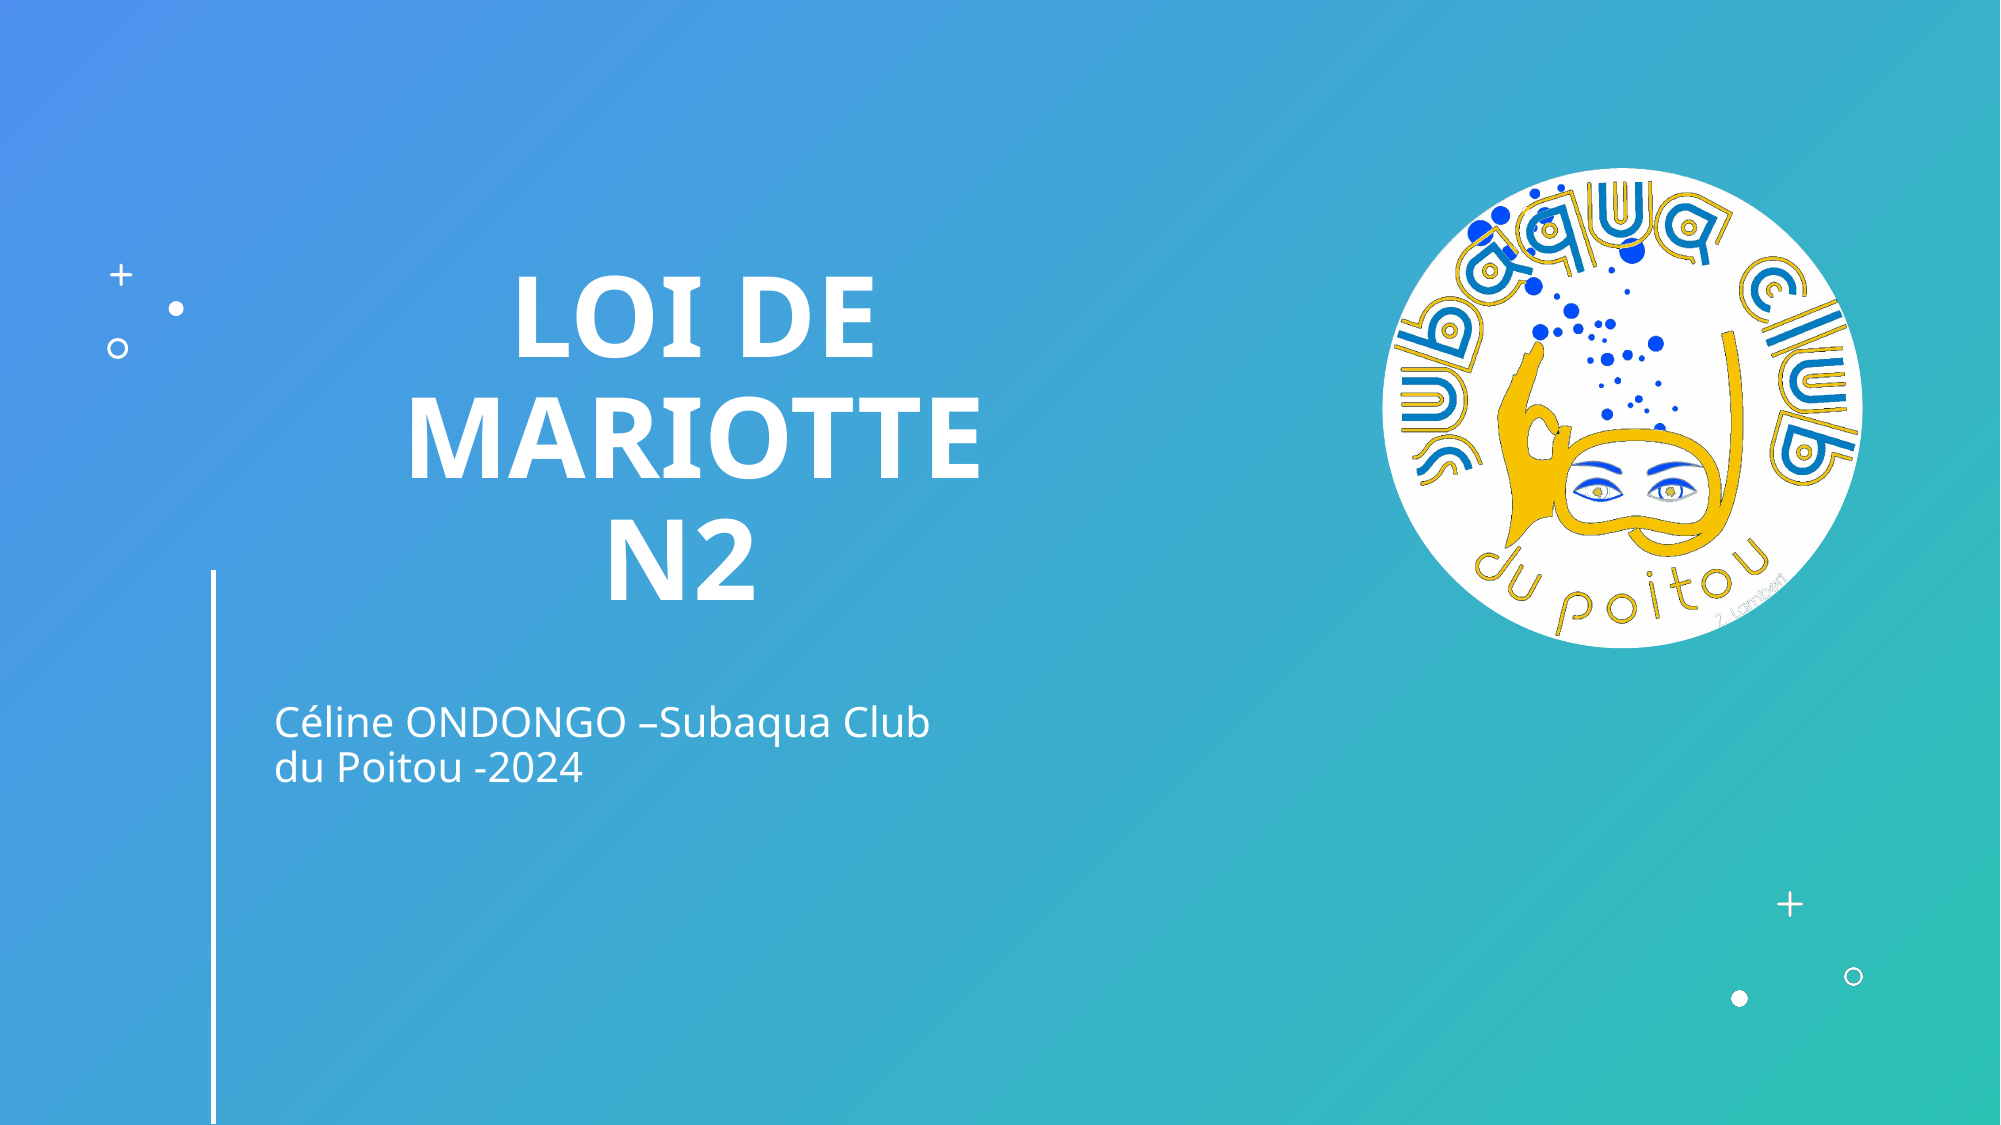

# LOI DE MARIOTTE N2
Céline ONDONGO –Subaqua Club du Poitou -2024